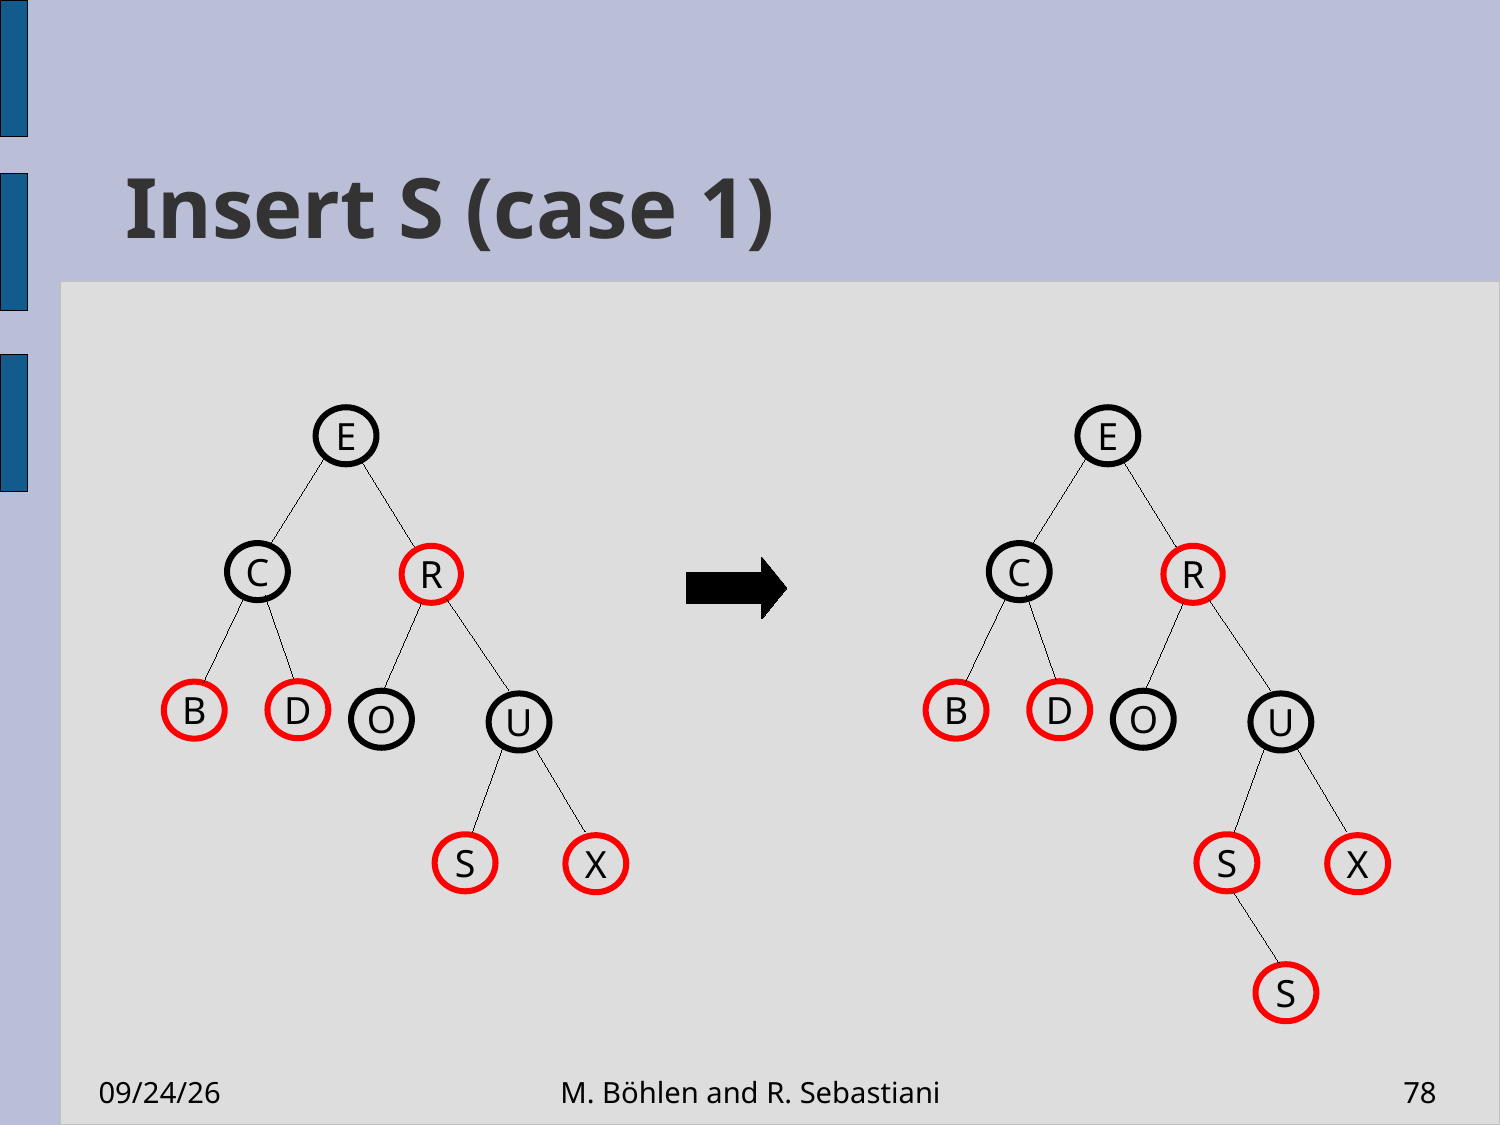

# Insert S (case 1)
E
E
C
C
R
R
D
D
B
B
O
O
U
U
S
S
X
X
S
M. Böhlen and R. Sebastiani
78